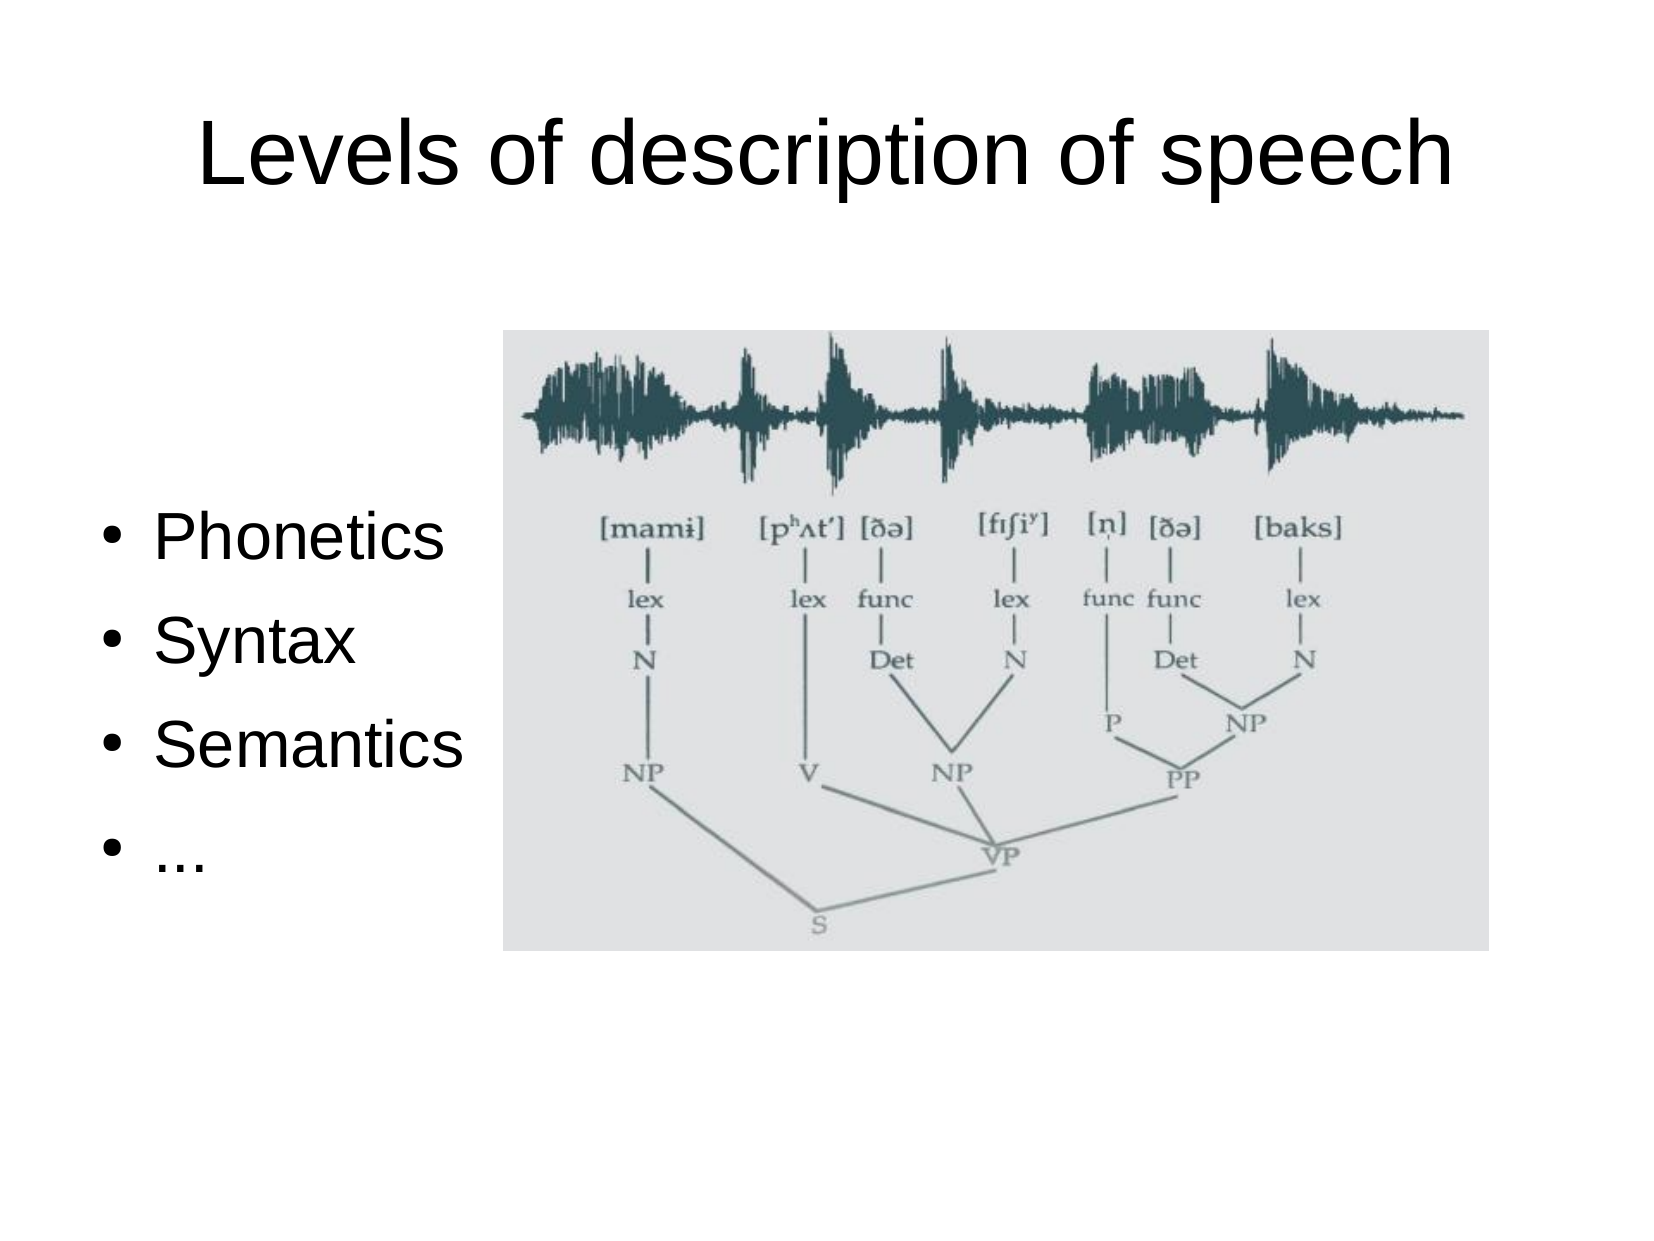

# Levels of description of speech
Phonetics
Syntax
Semantics
...